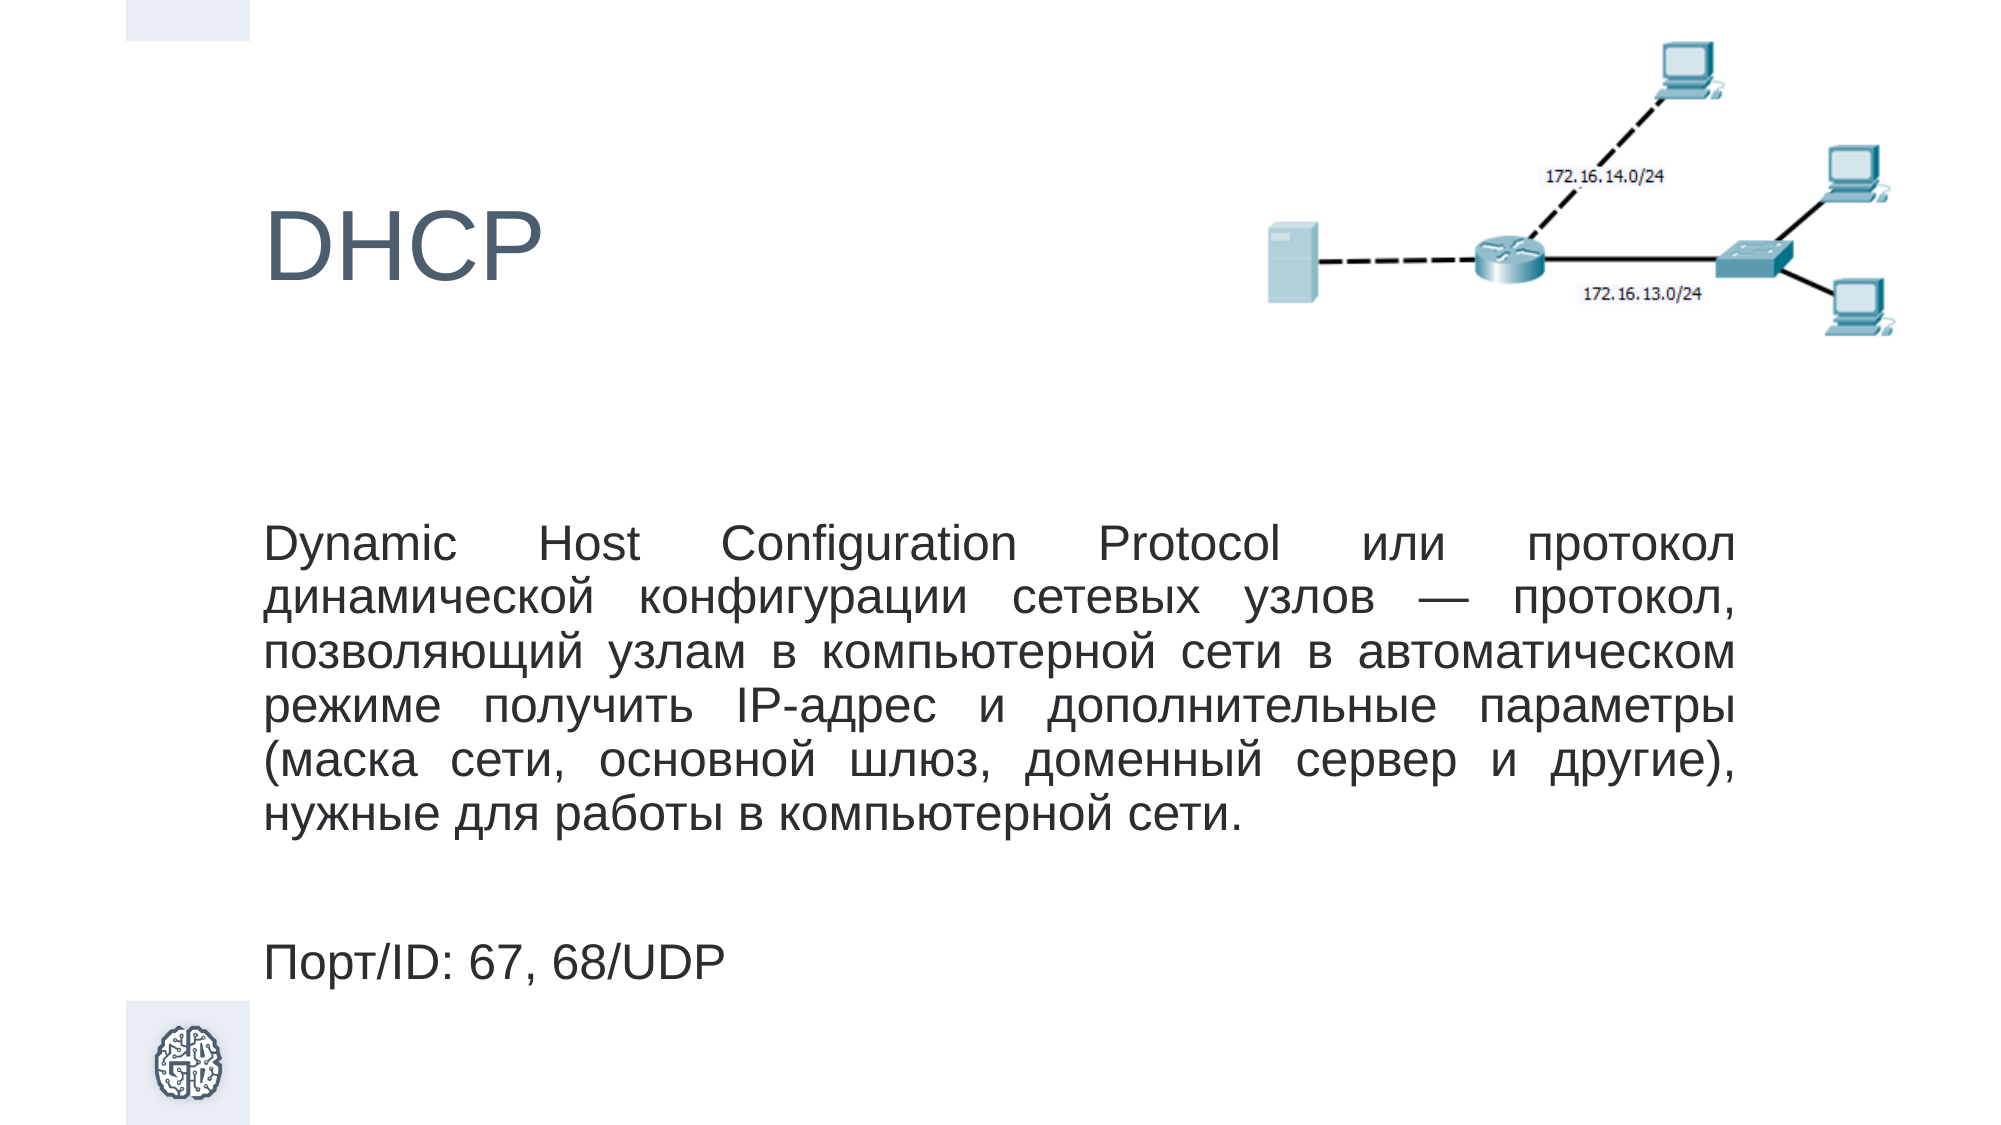

# DHCP
Dynamic Host Configuration Protocol или протокол динамической конфигурации сетевых узлов — протокол, позволяющий узлам в компьютерной сети в автоматическом режиме получить IP-адрес и дополнительные параметры (маска сети, основной шлюз, доменный сервер и другие), нужные для работы в компьютерной сети.
Порт/ID: 67, 68/UDP